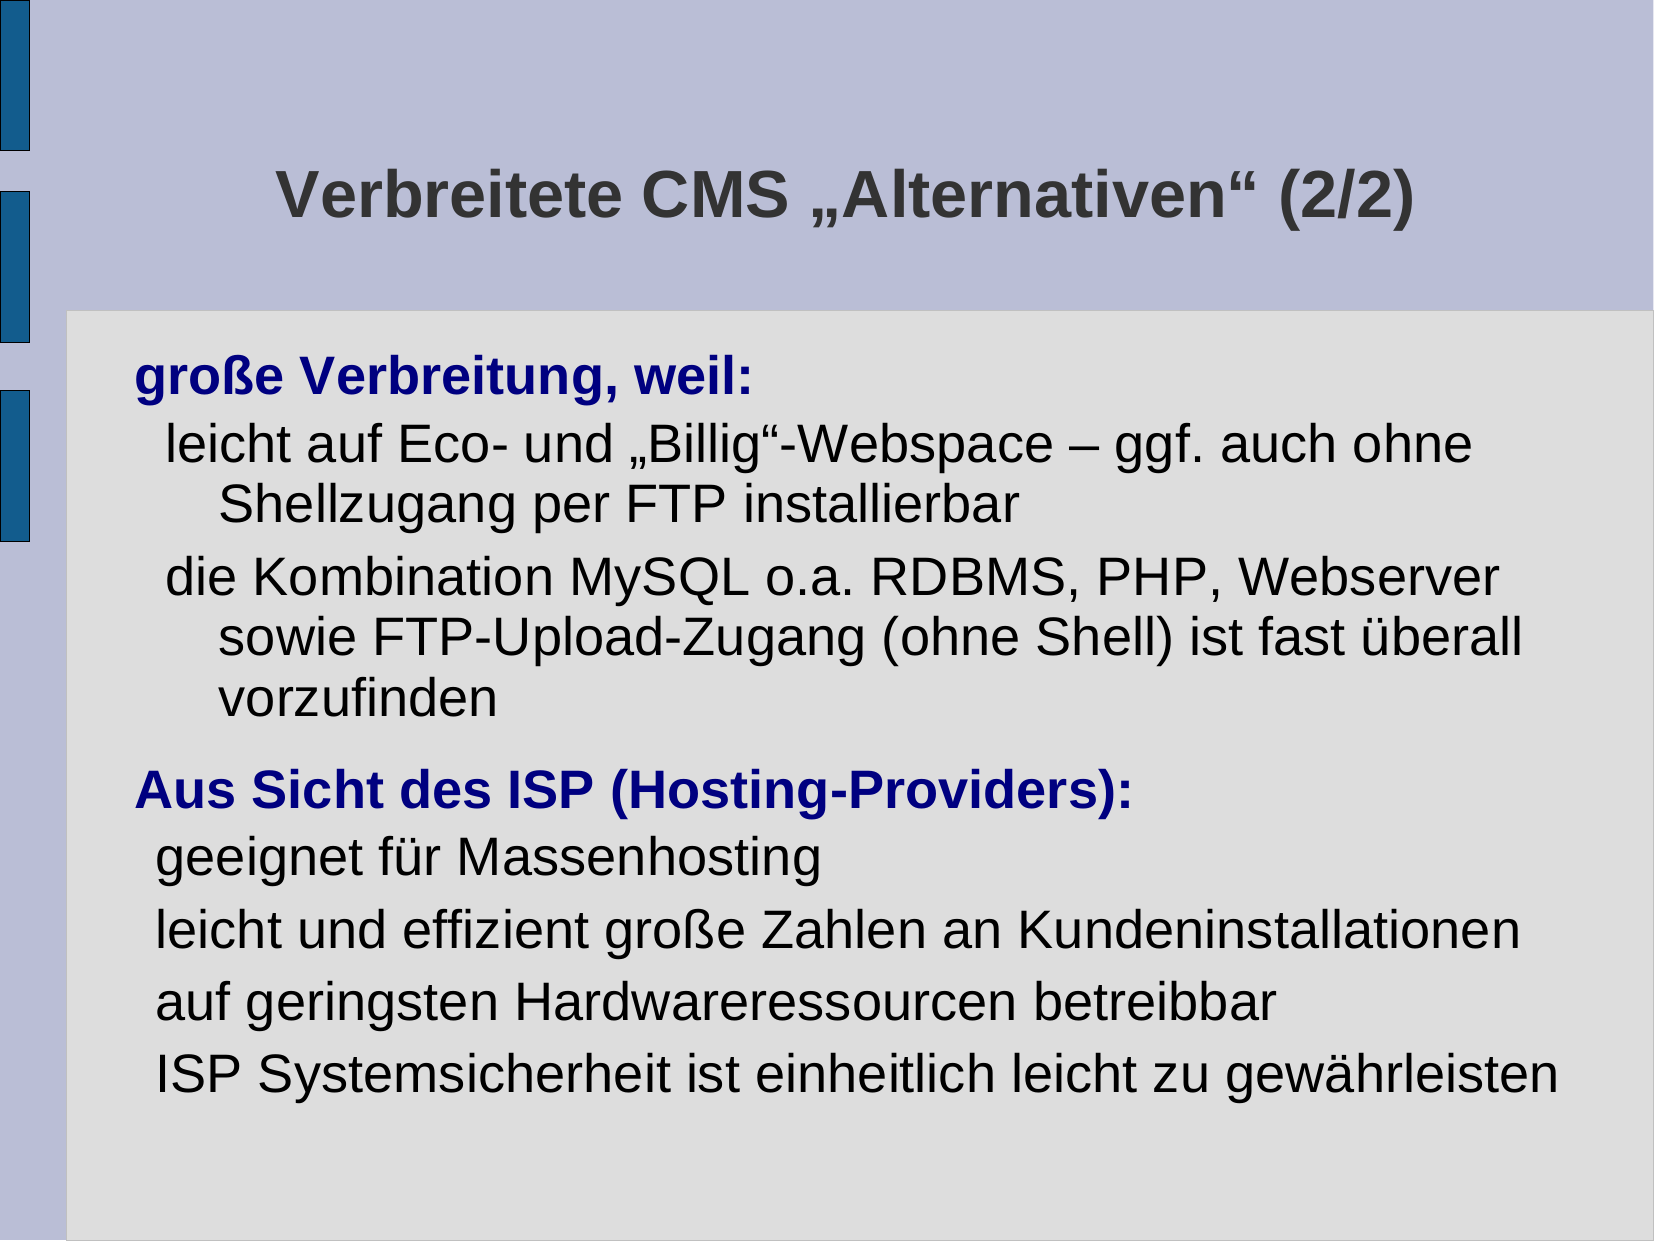

# Verbreitete CMS „Alternativen“ (2/2)
große Verbreitung, weil:
leicht auf Eco- und „Billig“-Webspace – ggf. auch ohne Shellzugang per FTP installierbar
die Kombination MySQL o.a. RDBMS, PHP, Webserver sowie FTP-Upload-Zugang (ohne Shell) ist fast überall vorzufinden
Aus Sicht des ISP (Hosting-Providers):
geeignet für Massenhosting
leicht und effizient große Zahlen an Kundeninstallationen
auf geringsten Hardwareressourcen betreibbar
ISP Systemsicherheit ist einheitlich leicht zu gewährleisten